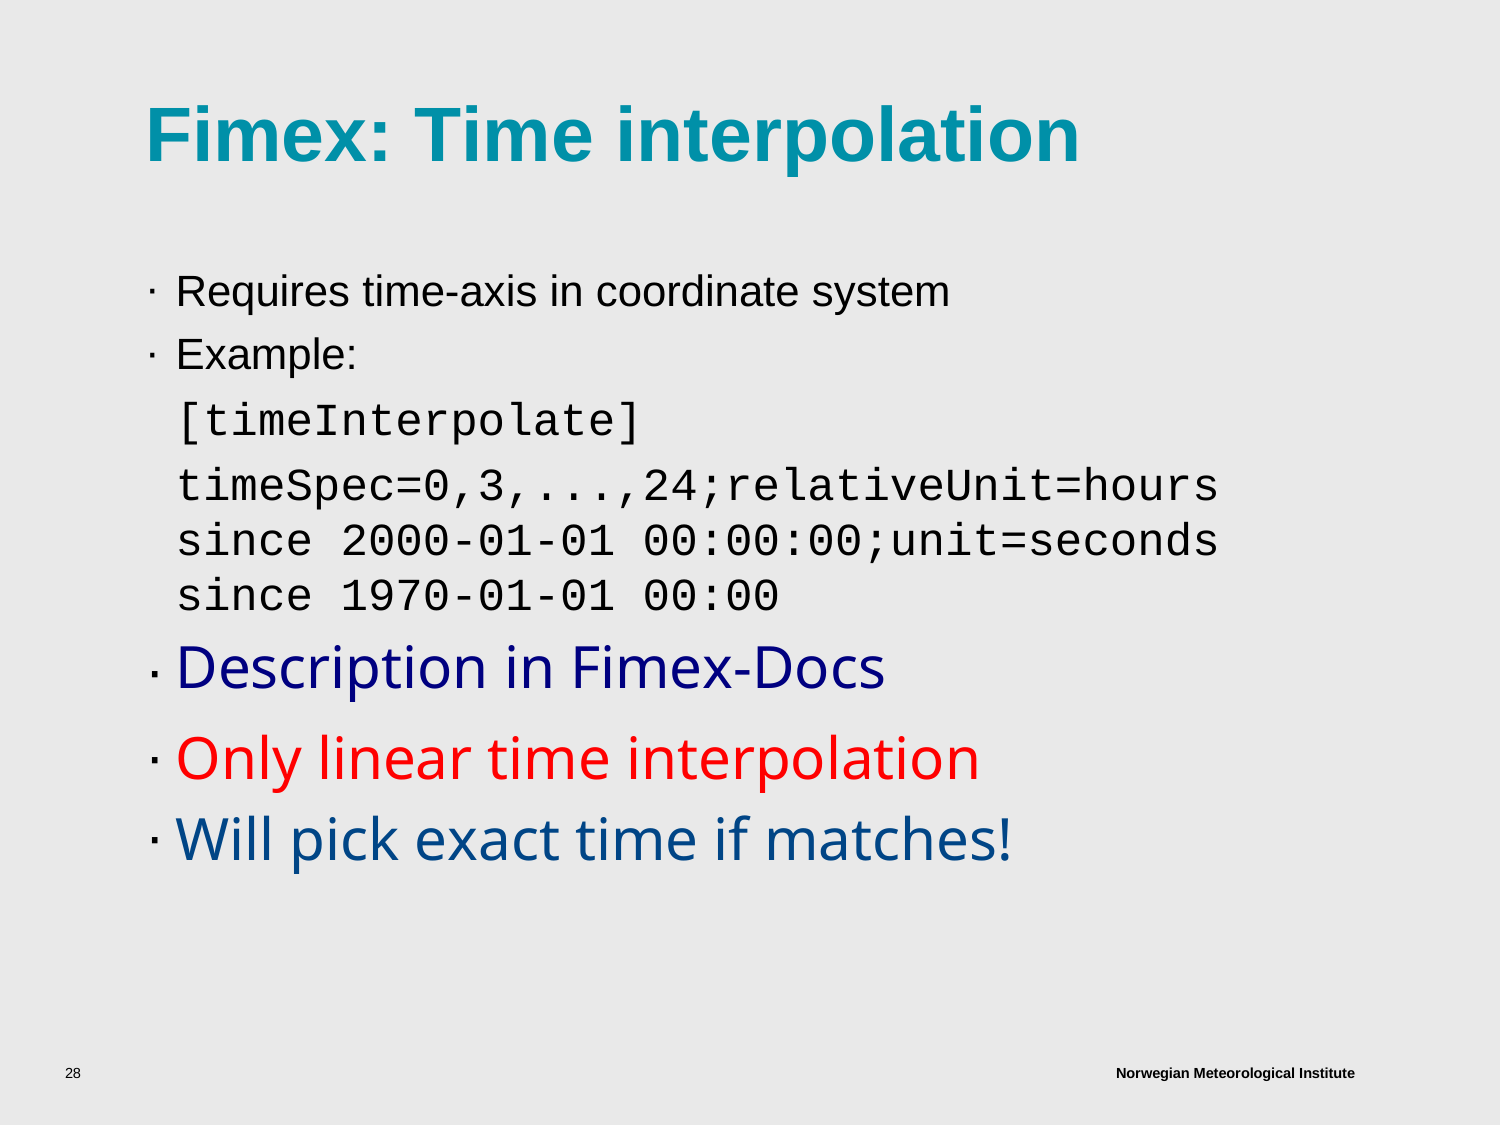

# Fimex: Time interpolation
Requires time-axis in coordinate system
Example:
[timeInterpolate]
timeSpec=0,3,...,24;relativeUnit=hours since 2000-01-01 00:00:00;unit=seconds since 1970-01-01 00:00
Description in Fimex-Docs
Only linear time interpolation
Will pick exact time if matches!